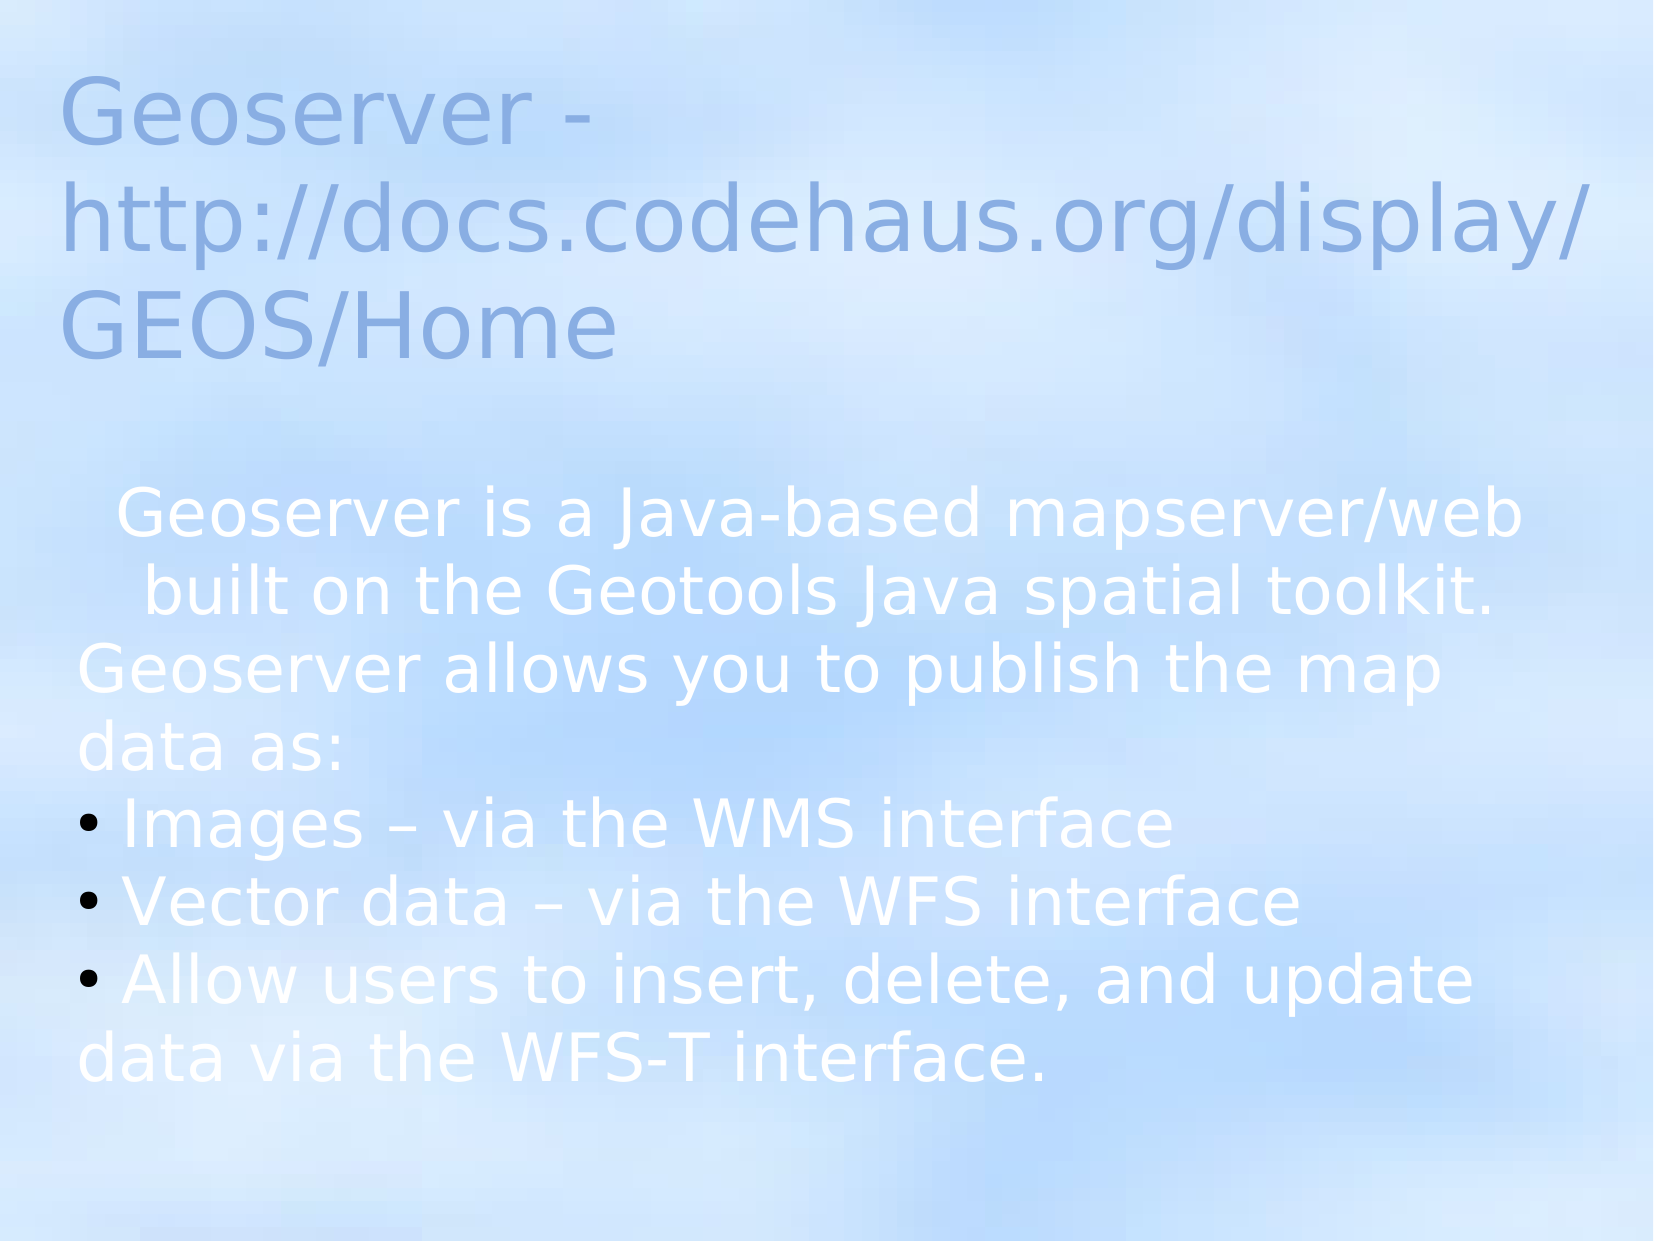

# Geoserver - http://docs.codehaus.org/display/GEOS/Home
Geoserver is a Java-based mapserver/web built on the Geotools Java spatial toolkit.
Geoserver allows you to publish the map data as:
 Images – via the WMS interface
 Vector data – via the WFS interface
 Allow users to insert, delete, and update data via the WFS-T interface.